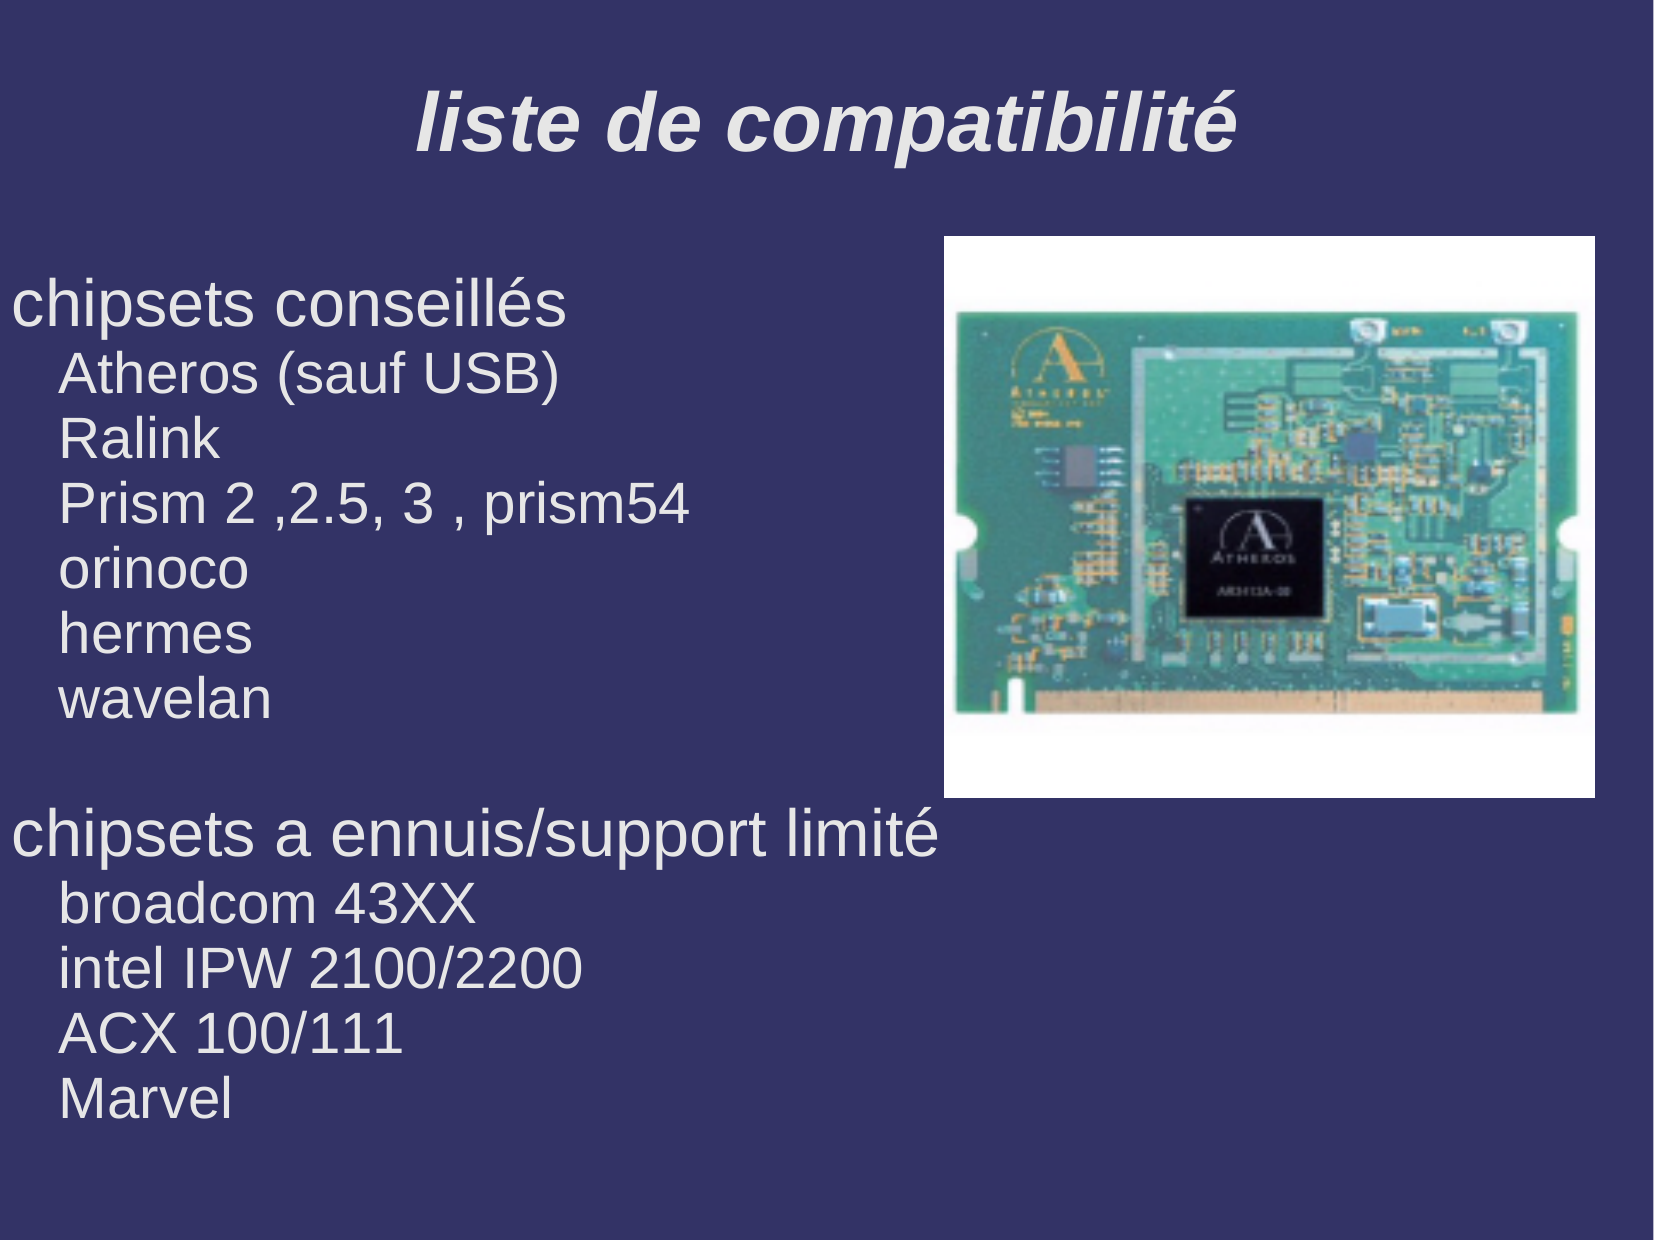

# liste de compatibilité
chipsets conseillés
Atheros (sauf USB)
Ralink
Prism 2 ,2.5, 3 , prism54
orinoco
hermes
wavelan
chipsets a ennuis/support limité
broadcom 43XX
intel IPW 2100/2200
ACX 100/111
Marvel